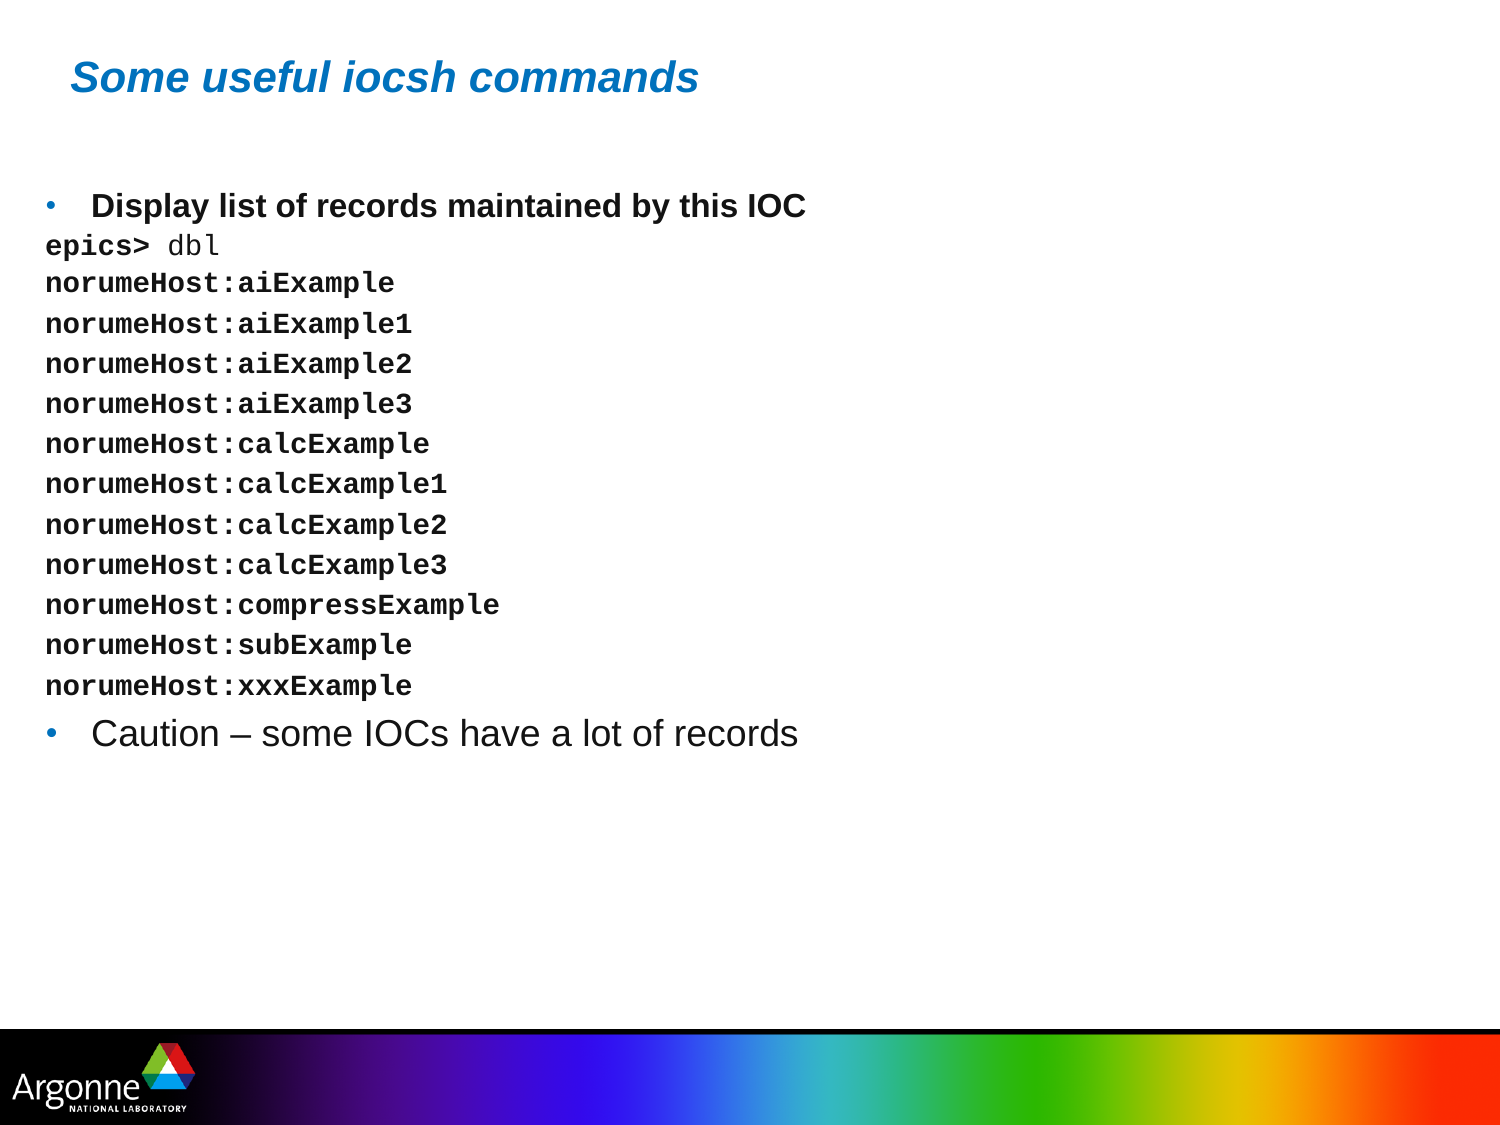

# Some useful iocsh commands
Display list of records maintained by this IOC
epics> dbl
norumeHost:aiExample
norumeHost:aiExample1
norumeHost:aiExample2
norumeHost:aiExample3
norumeHost:calcExample
norumeHost:calcExample1
norumeHost:calcExample2
norumeHost:calcExample3
norumeHost:compressExample
norumeHost:subExample
norumeHost:xxxExample
Caution – some IOCs have a lot of records